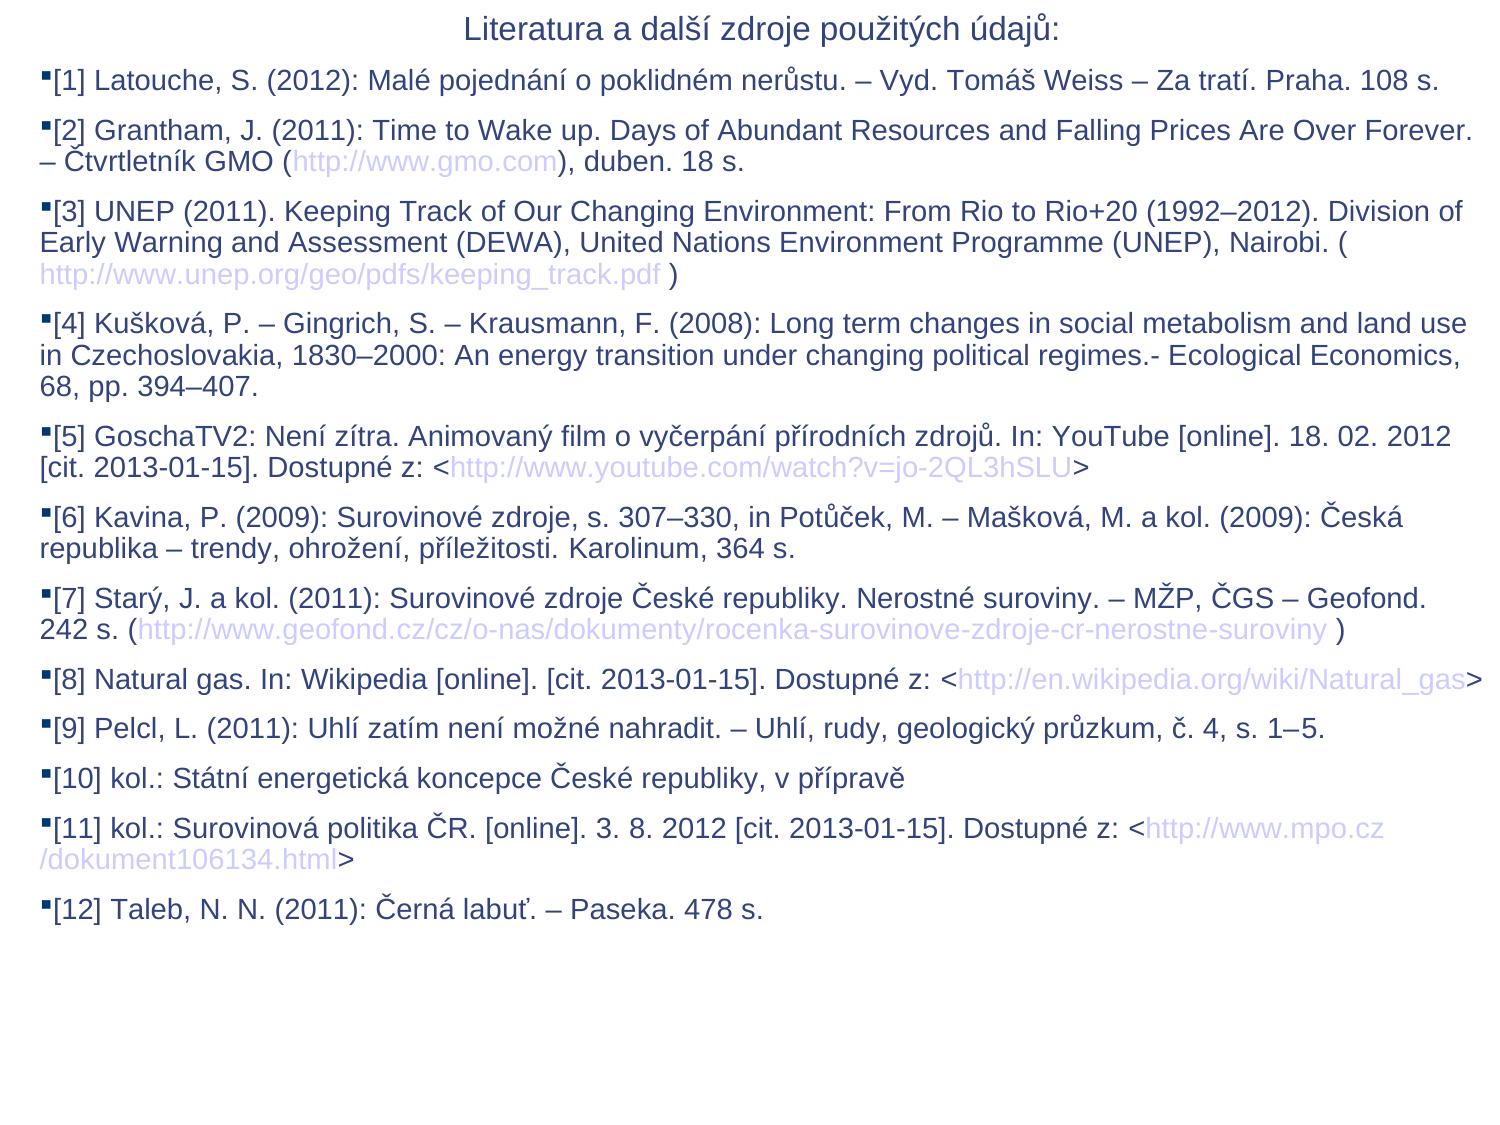

Literatura a další zdroje použitých údajů:
[1] Latouche, S. (2012): Malé pojednání o poklidném nerůstu. – Vyd. Tomáš Weiss – Za tratí. Praha. 108 s.
[2] Grantham, J. (2011): Time to Wake up. Days of Abundant Resources and Falling Prices Are Over Forever. – Čtvrtletník GMO (http://www.gmo.com), duben. 18 s.
[3] UNEP (2011). Keeping Track of Our Changing Environment: From Rio to Rio+20 (1992–2012). Division of Early Warning and Assessment (DEWA), United Nations Environment Programme (UNEP), Nairobi. (http://www.unep.org/geo/pdfs/keeping_track.pdf )
[4] Kušková, P. – Gingrich, S. – Krausmann, F. (2008): Long term changes in social metabolism and land use in Czechoslovakia, 1830–2000: An energy transition under changing political regimes.- Ecological Economics, 68, pp. 394–407.
[5] GoschaTV2: Není zítra. Animovaný film o vyčerpání přírodních zdrojů. In: YouTube [online]. 18. 02. 2012 [cit. 2013-01-15]. Dostupné z: <http://www.youtube.com/watch?v=jo-2QL3hSLU>
[6] Kavina, P. (2009): Surovinové zdroje, s. 307–330, in Potůček, M. – Mašková, M. a kol. (2009): Česká republika – trendy, ohrožení, příležitosti. Karolinum, 364 s.
[7] Starý, J. a kol. (2011): Surovinové zdroje České republiky. Nerostné suroviny. – MŽP, ČGS – Geofond. 242 s. (http://www.geofond.cz/cz/o-nas/dokumenty/rocenka-surovinove-zdroje-cr-nerostne-suroviny )
[8] Natural gas. In: Wikipedia [online]. [cit. 2013-01-15]. Dostupné z: <http://en.wikipedia.org/wiki/Natural_gas>
[9] Pelcl, L. (2011): Uhlí zatím není možné nahradit. – Uhlí, rudy, geologický průzkum, č. 4, s. 1–5.
[10] kol.: Státní energetická koncepce České republiky, v přípravě
[11] kol.: Surovinová politika ČR. [online]. 3. 8. 2012 [cit. 2013-01-15]. Dostupné z: <http://www.mpo.cz/dokument106134.html>
[12] Taleb, N. N. (2011): Černá labuť. – Paseka. 478 s.